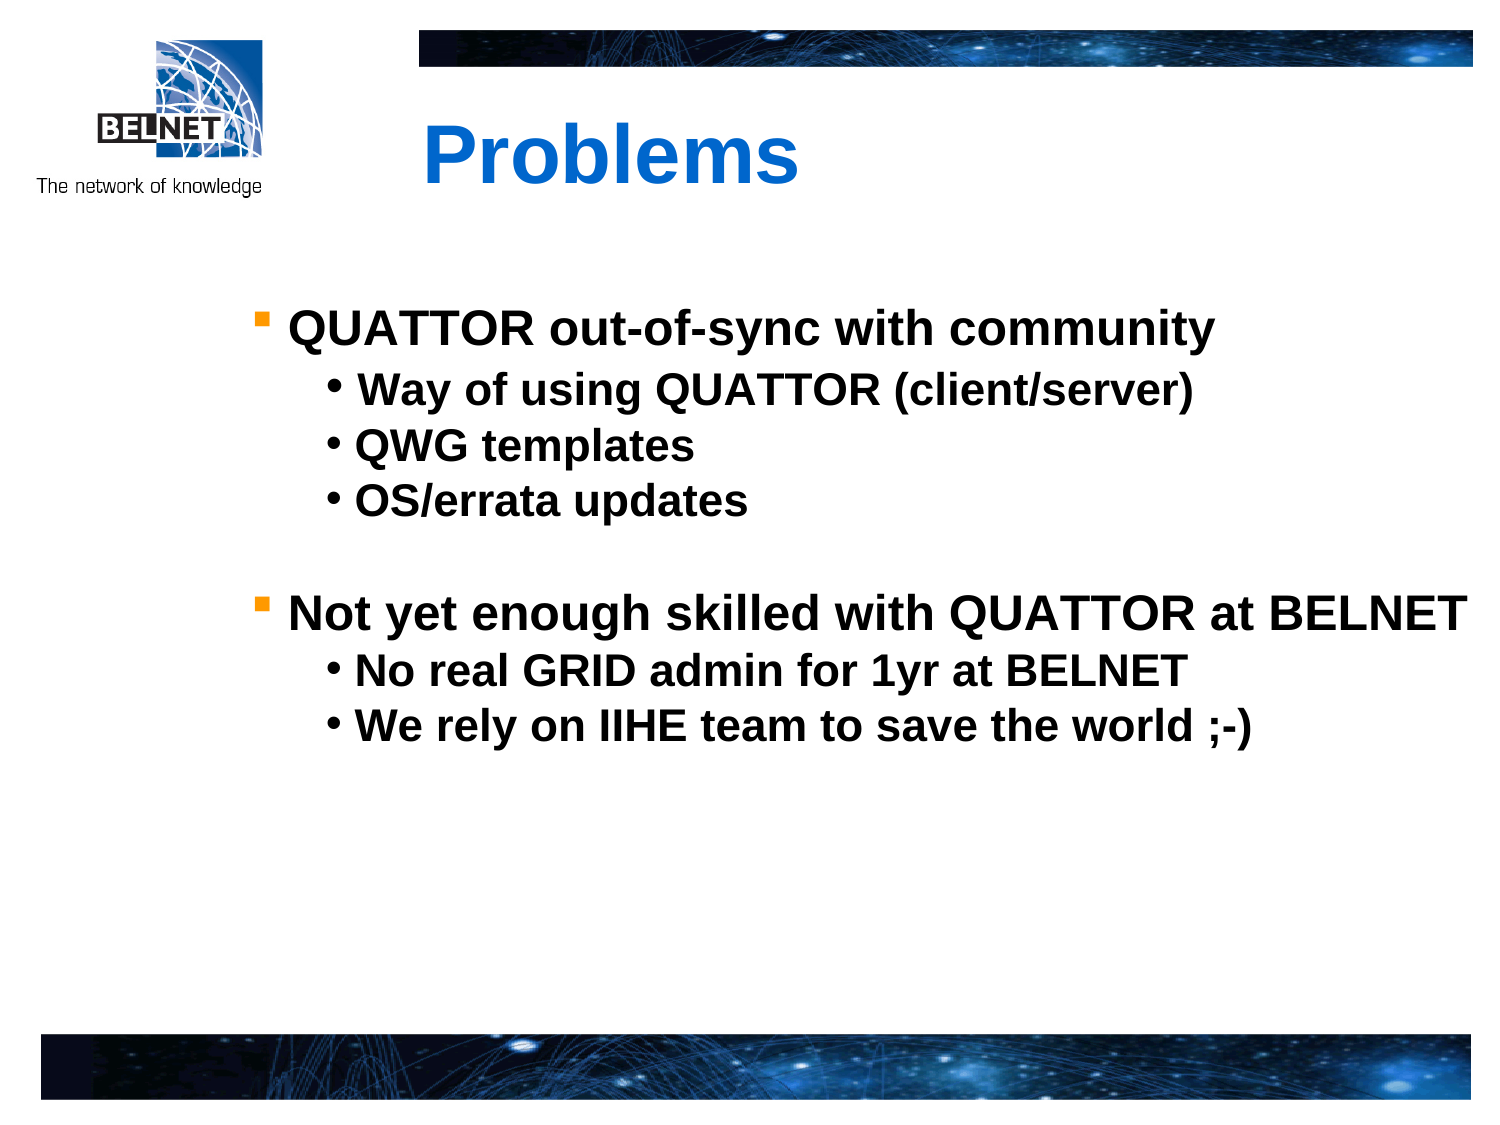

Problems
 QUATTOR out-of-sync with community
 Way of using QUATTOR (client/server)
 QWG templates
 OS/errata updates
 Not yet enough skilled with QUATTOR at BELNET
 No real GRID admin for 1yr at BELNET
 We rely on IIHE team to save the world ;-)